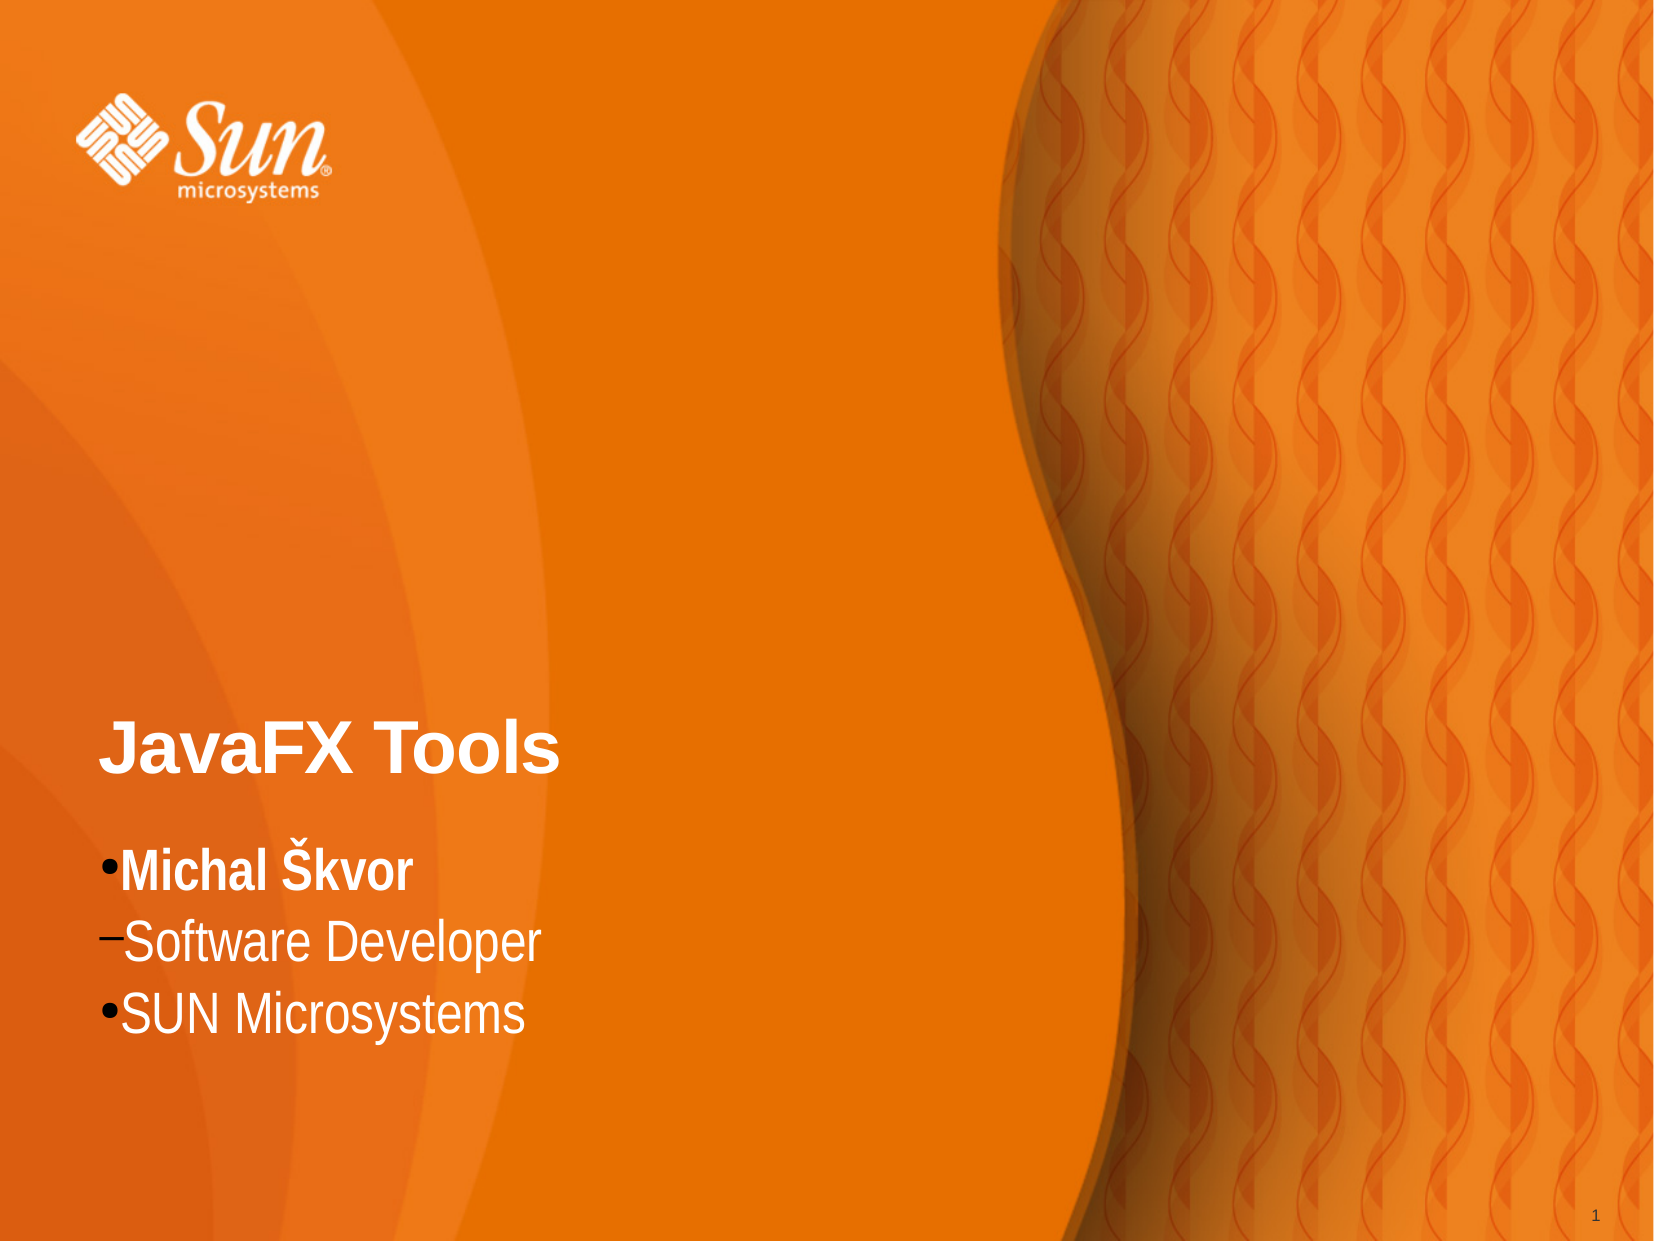

JavaFX Tools
# Michal Škvor
Software Developer
SUN Microsystems